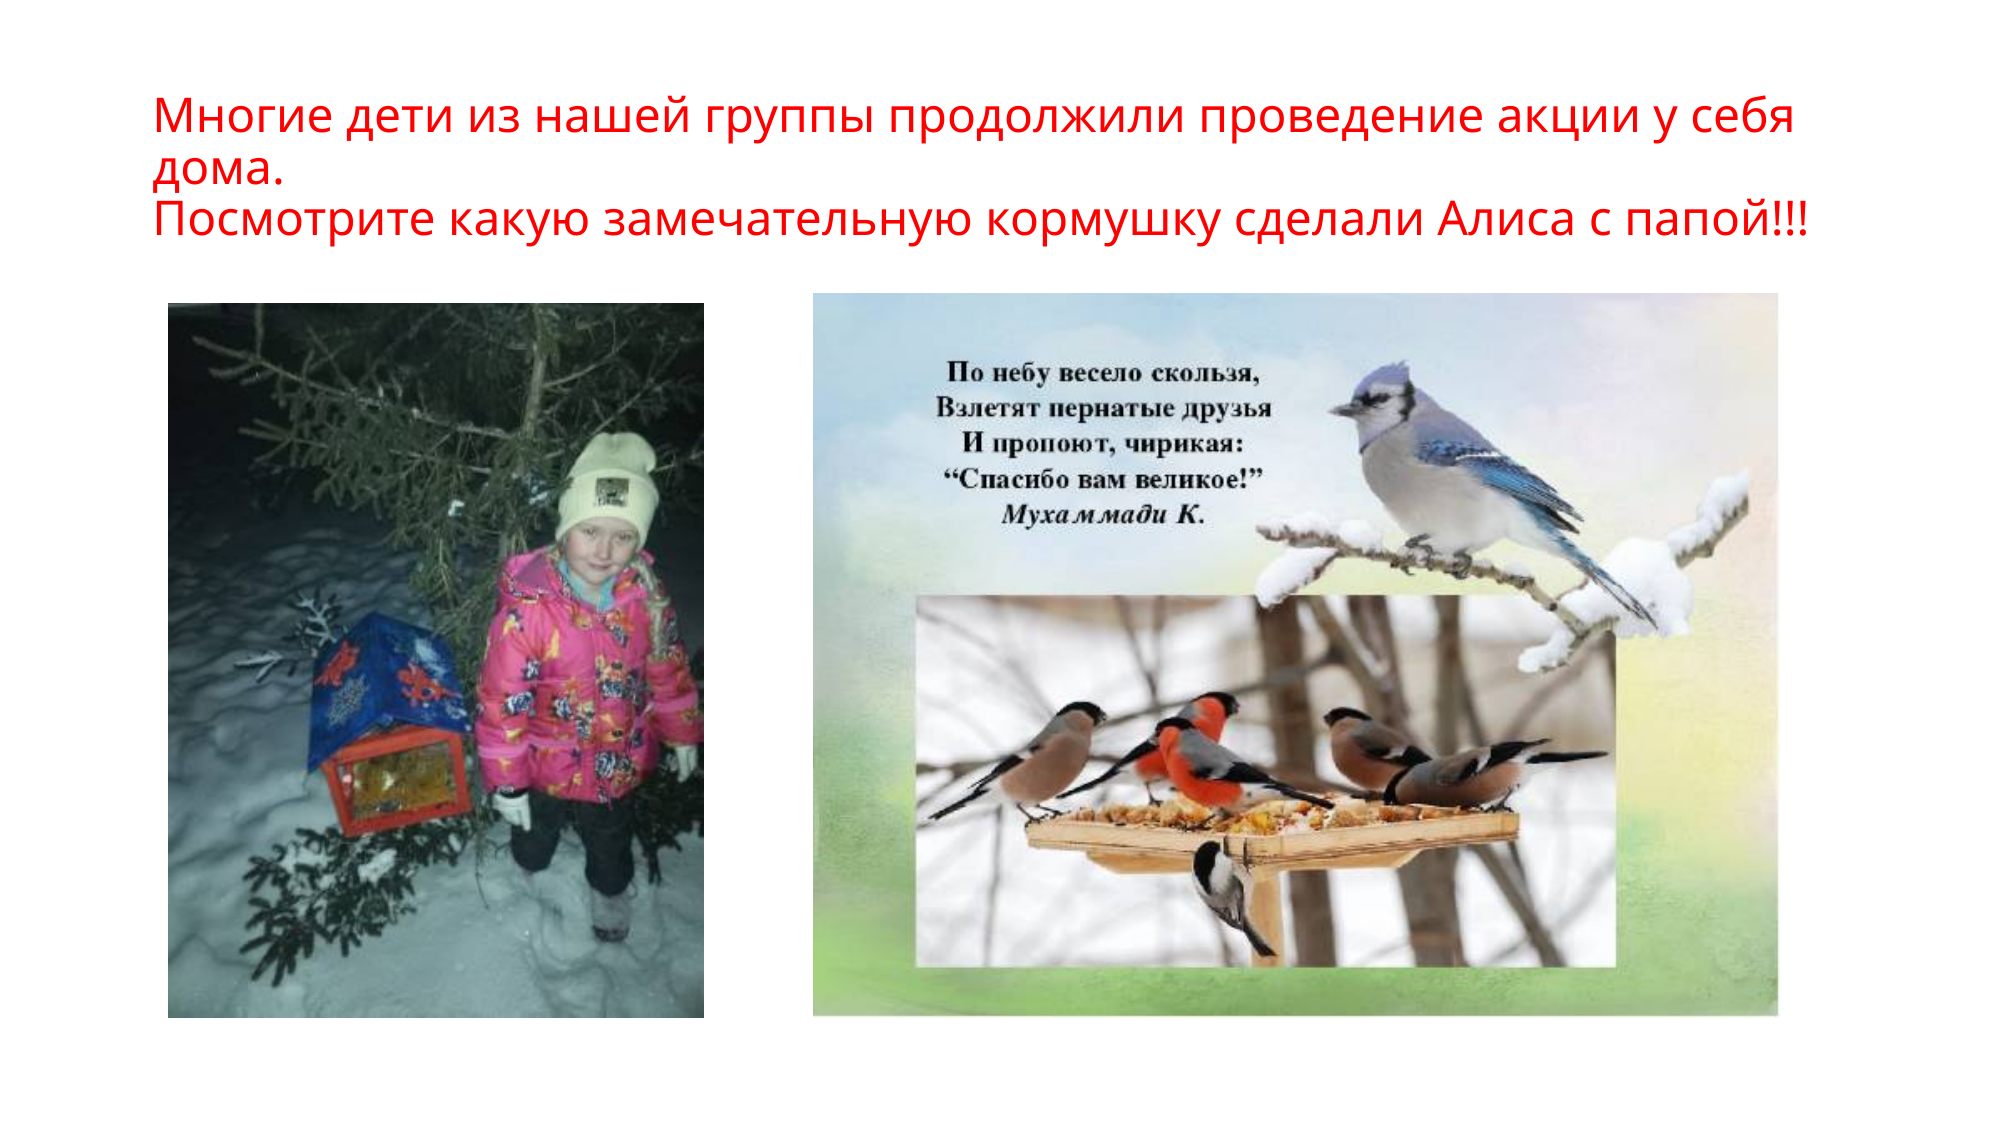

# Многие дети из нашей группы продолжили проведение акции у себя дома. Посмотрите какую замечательную кормушку сделали Алиса с папой!!!